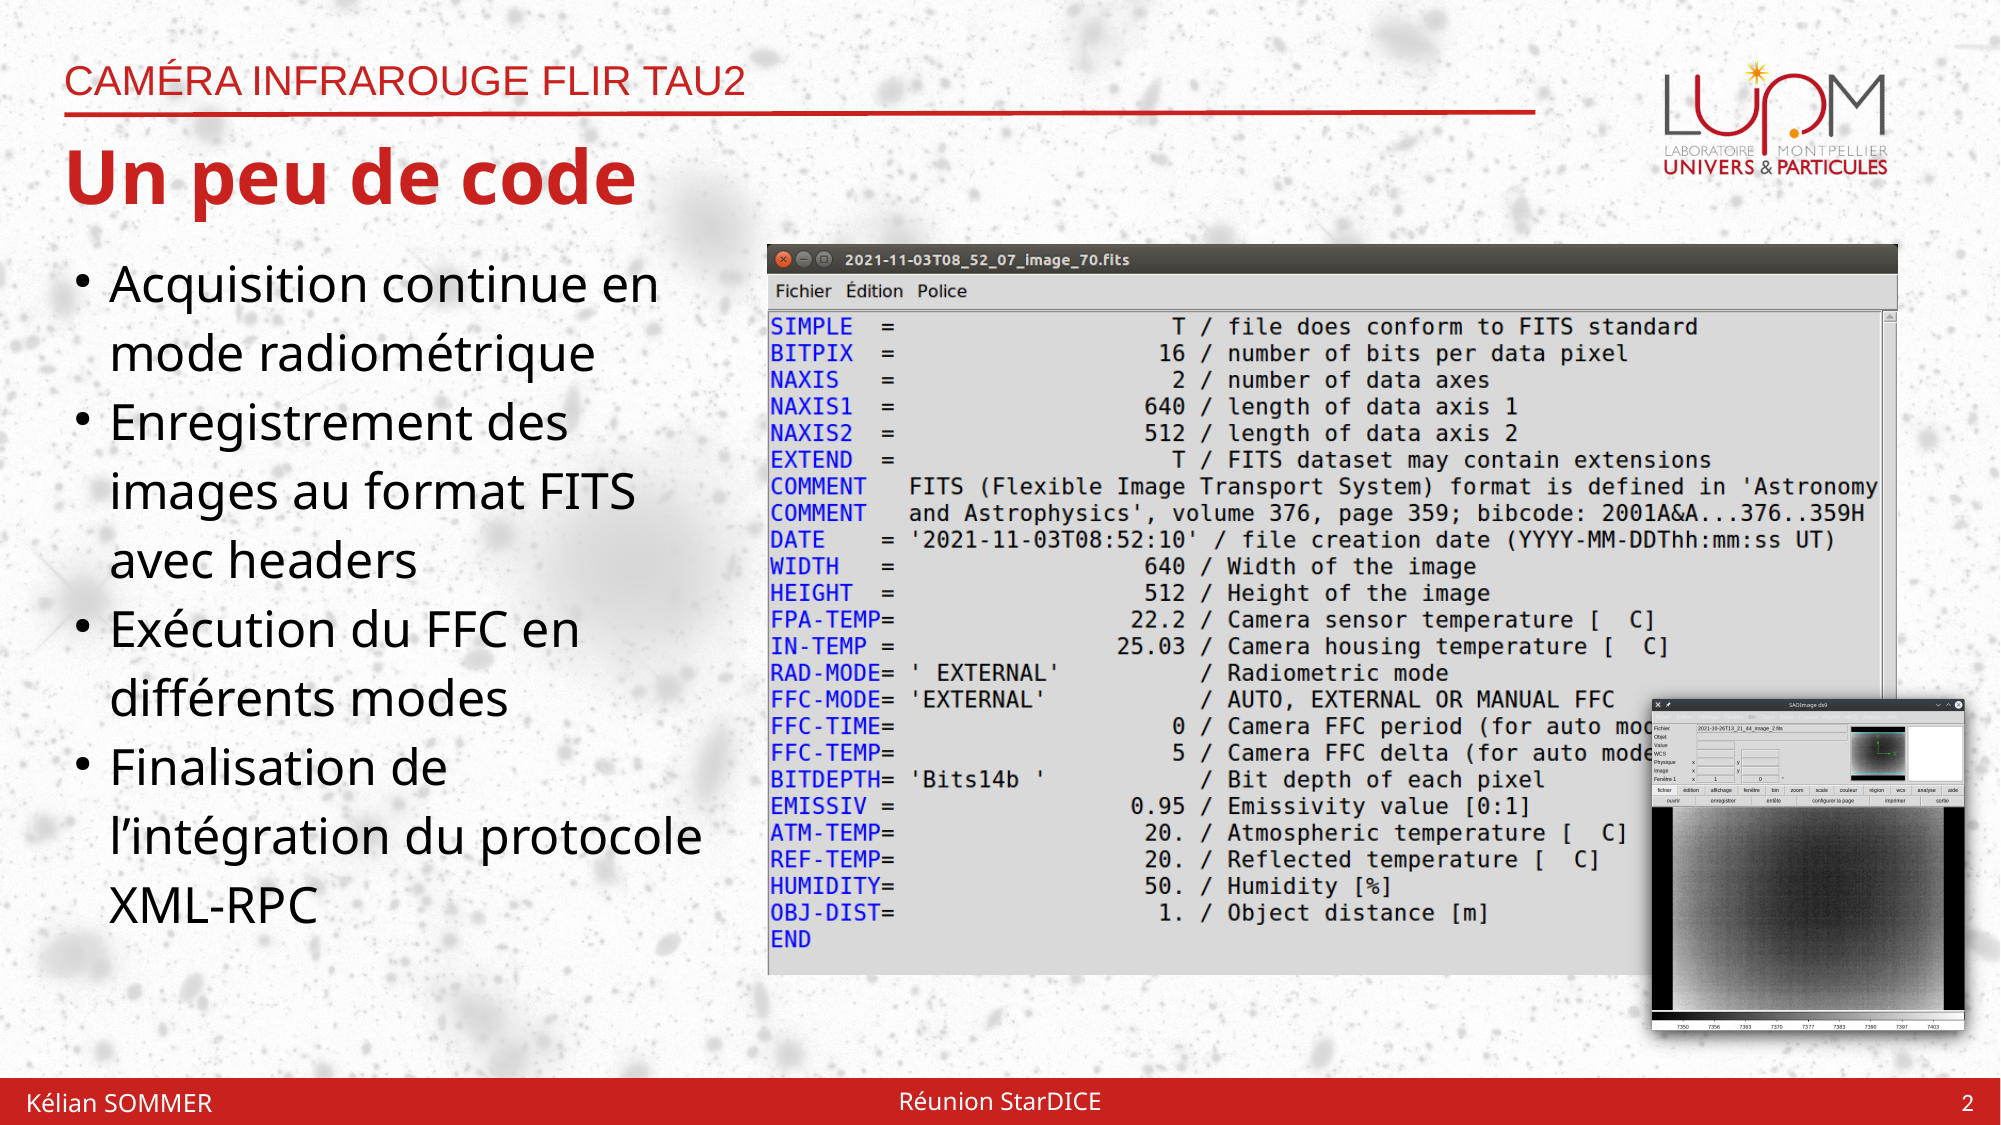

CAMÉRA INFRAROUGE FLIR TAU2
# Un peu de code
Acquisition continue en mode radiométrique
Enregistrement des images au format FITS avec headers
Exécution du FFC en différents modes
Finalisation de l’intégration du protocole XML-RPC
2
Réunion StarDICE
Kélian SOMMER